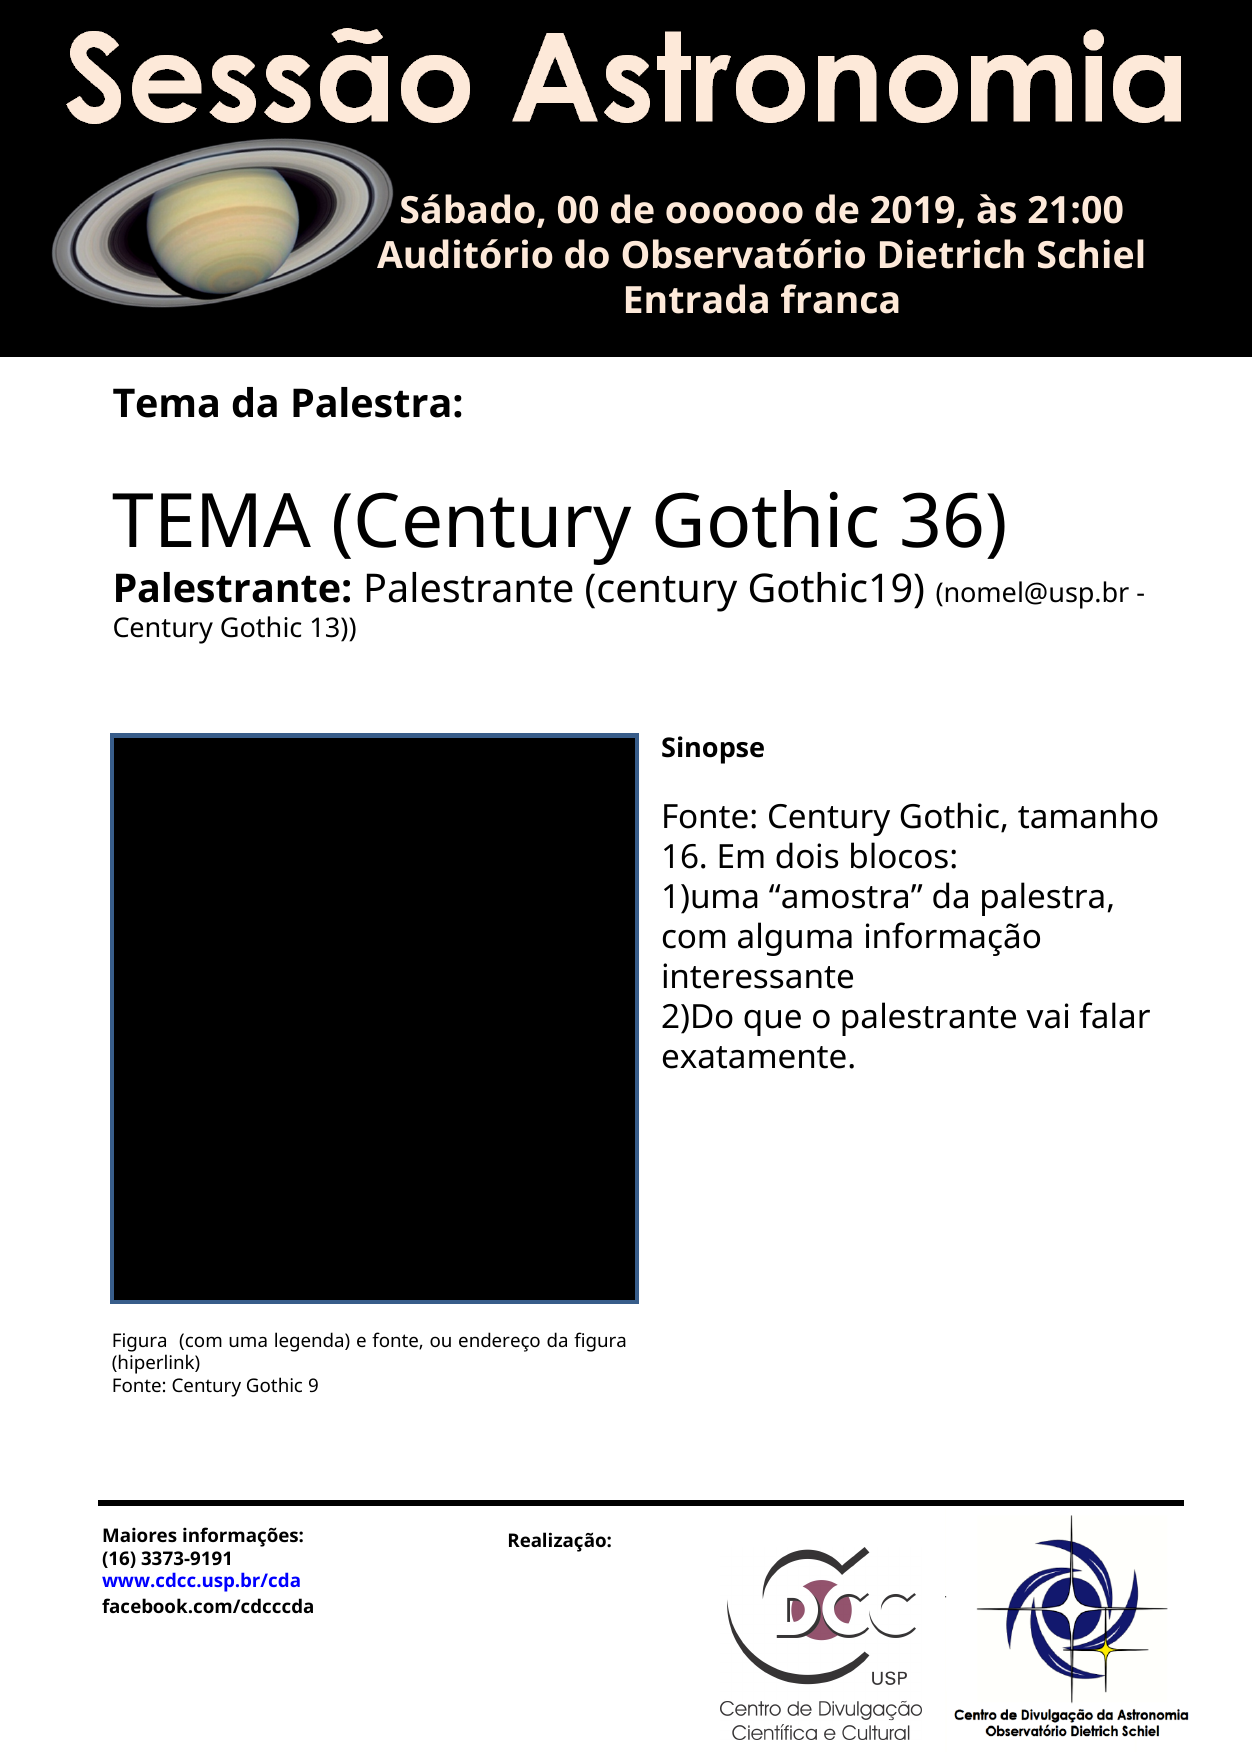

Sábado, 00 de oooooo de 2019, às 21:00
Auditório do Observatório Dietrich Schiel
Entrada franca
Tema da Palestra:
TEMA (Century Gothic 36)
Palestrante: Palestrante (century Gothic19) (nomel@usp.br - Century Gothic 13))
Sinopse
Fonte: Century Gothic, tamanho 16. Em dois blocos:
uma “amostra” da palestra, com alguma informação interessante
Do que o palestrante vai falar exatamente.
Figura (com uma legenda) e fonte, ou endereço da figura (hiperlink)
Fonte: Century Gothic 9
Maiores informações:
(16) 3373-9191
www.cdcc.usp.br/cda
facebook.com/cdcccda
Realização: